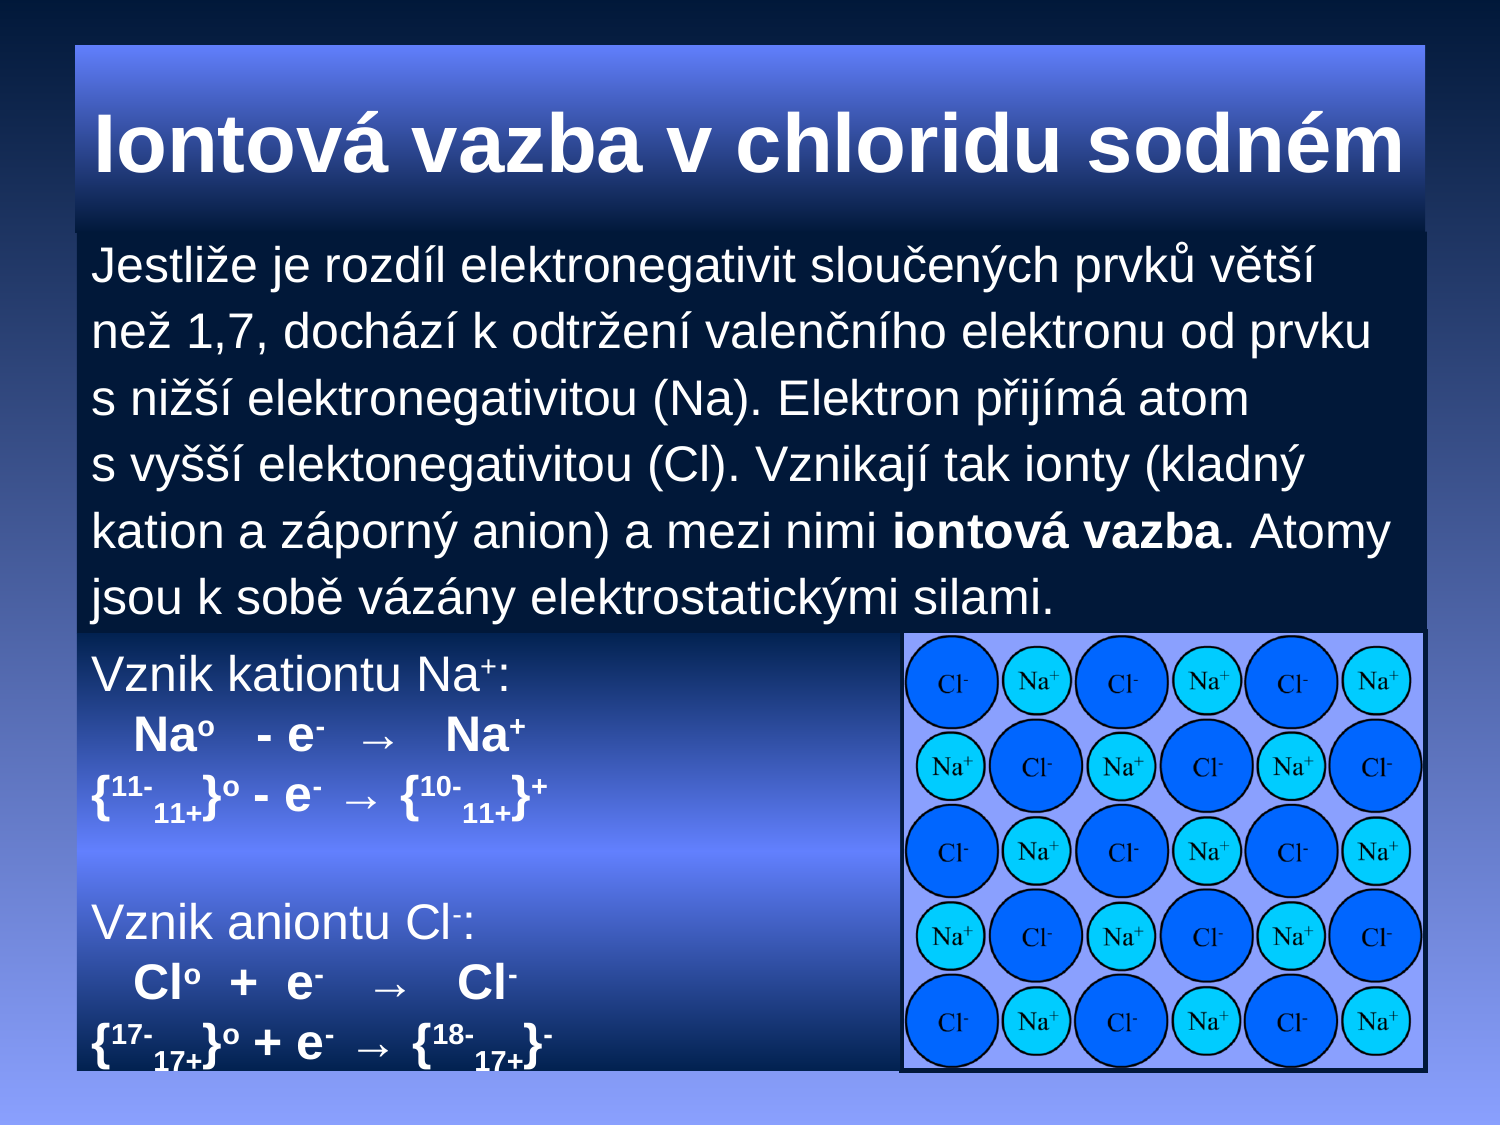

# Iontová vazba v chloridu sodném
Jestliže je rozdíl elektronegativit sloučených prvků větší
než 1,7, dochází k odtržení valenčního elektronu od prvku
s nižší elektronegativitou (Na). Elektron přijímá atom
s vyšší elektonegativitou (Cl). Vznikají tak ionty (kladný
kation a záporný anion) a mezi nimi iontová vazba. Atomy
jsou k sobě vázány elektrostatickými silami.
Vznik kationtu Na+:
 Nao - e- → Na+
{11-11+}o - e- → {10-11+}+
Vznik aniontu Cl-:
 Clo + e- → Cl-
{17-17+}o + e- → {18-17+}-